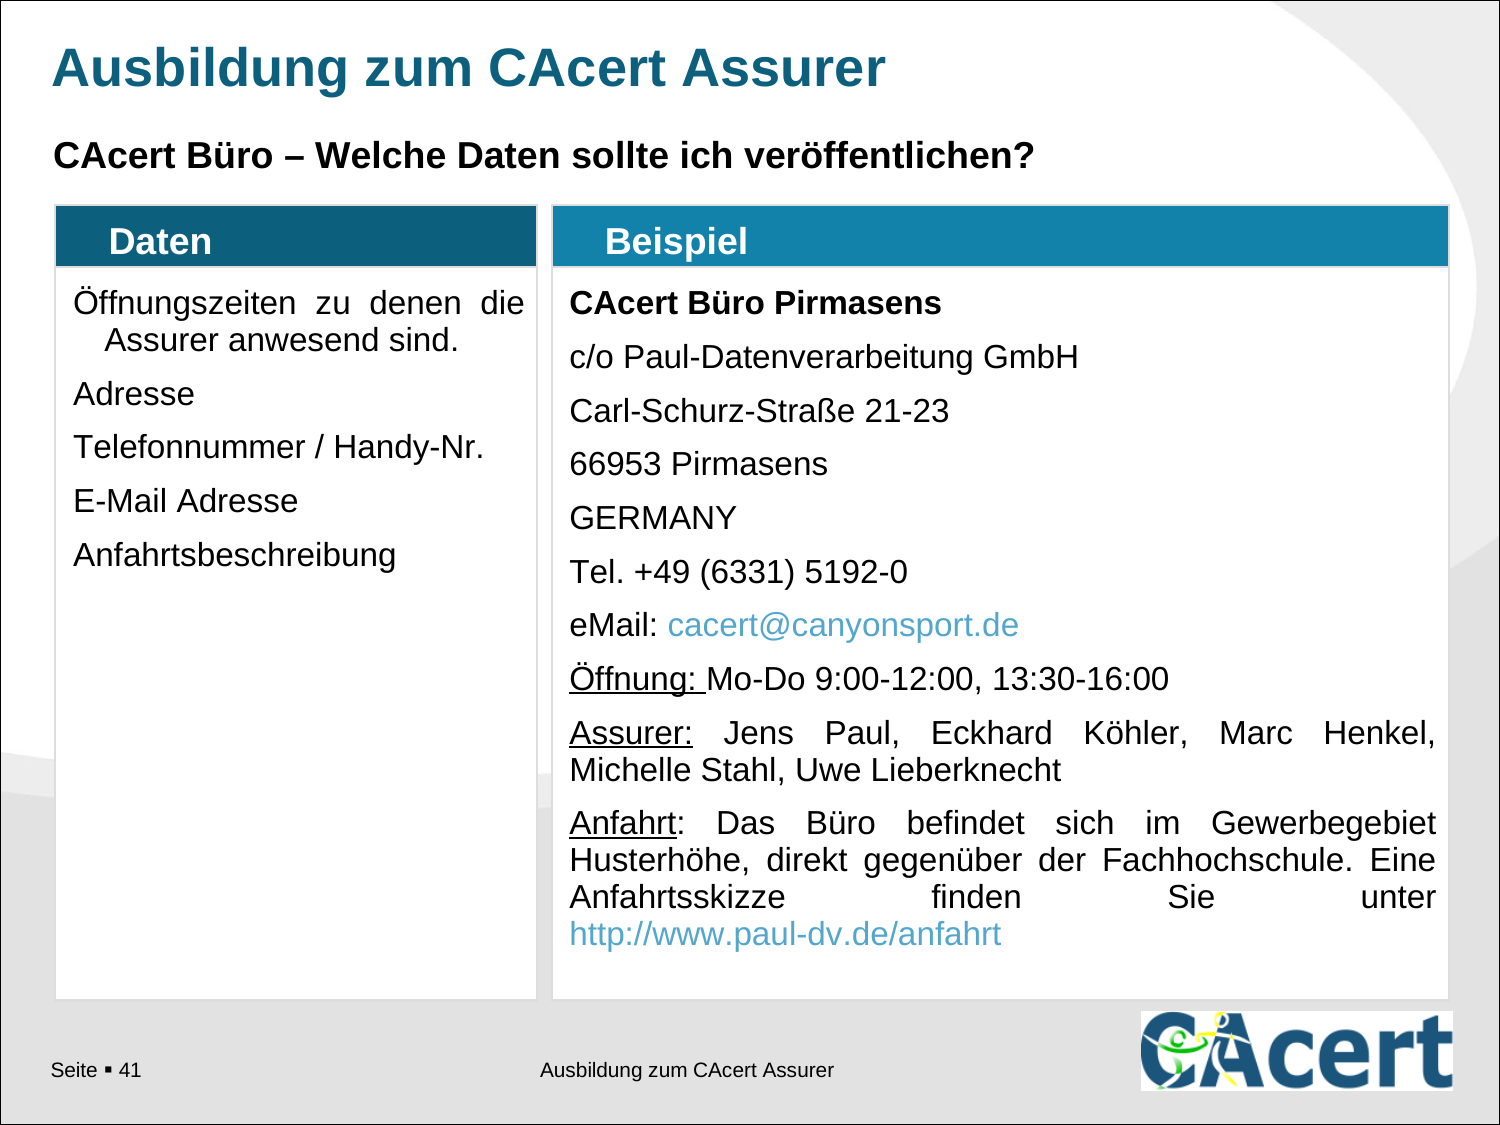

# Ausbildung zum CAcert Assurer
CAcert Büro – Welche Daten sollte ich veröffentlichen?
Daten
Beispiel
Öffnungszeiten zu denen die Assurer anwesend sind.
Adresse
Telefonnummer / Handy-Nr.
E-Mail Adresse
Anfahrtsbeschreibung
CAcert Büro Pirmasens
c/o Paul-Datenverarbeitung GmbH
Carl-Schurz-Straße 21-23
66953 Pirmasens
GERMANY
Tel. +49 (6331) 5192-0
eMail: cacert@canyonsport.de
Öffnung: Mo-Do 9:00-12:00, 13:30-16:00
Assurer: Jens Paul, Eckhard Köhler, Marc Henkel, Michelle Stahl, Uwe Lieberknecht
Anfahrt: Das Büro befindet sich im Gewerbegebiet Husterhöhe, direkt gegenüber der Fachhochschule. Eine Anfahrtsskizze finden Sie unter http://www.paul-dv.de/anfahrt
Ausbildung zum CAcert Assurer